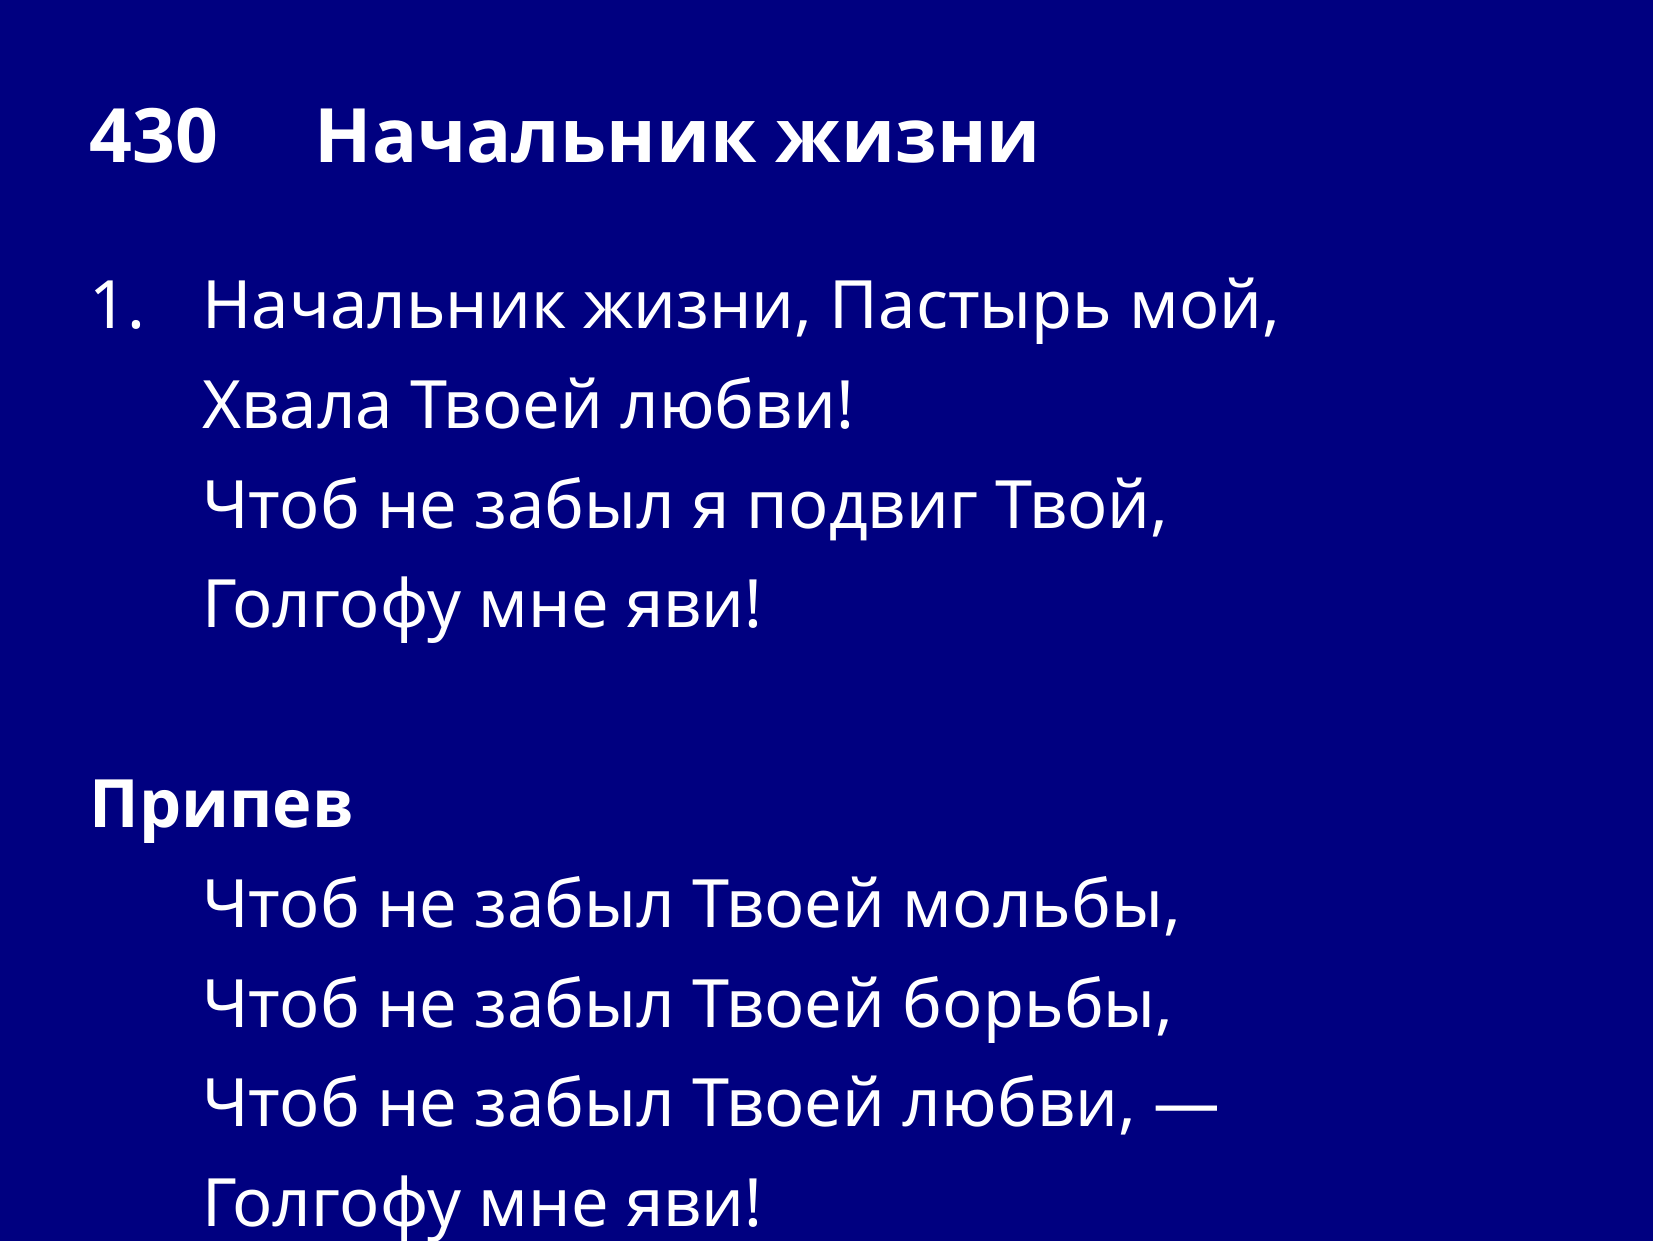

430	Начальник жизни
1.	Начальник жизни, Пастырь мой,
	Хвала Твоей любви!
	Чтоб не забыл я подвиг Твой,
	Голгофу мне яви!
Припев
	Чтоб не забыл Твоей мольбы,
	Чтоб не забыл Твоей борьбы,
	Чтоб не забыл Твоей любви, —
	Голгофу мне яви!